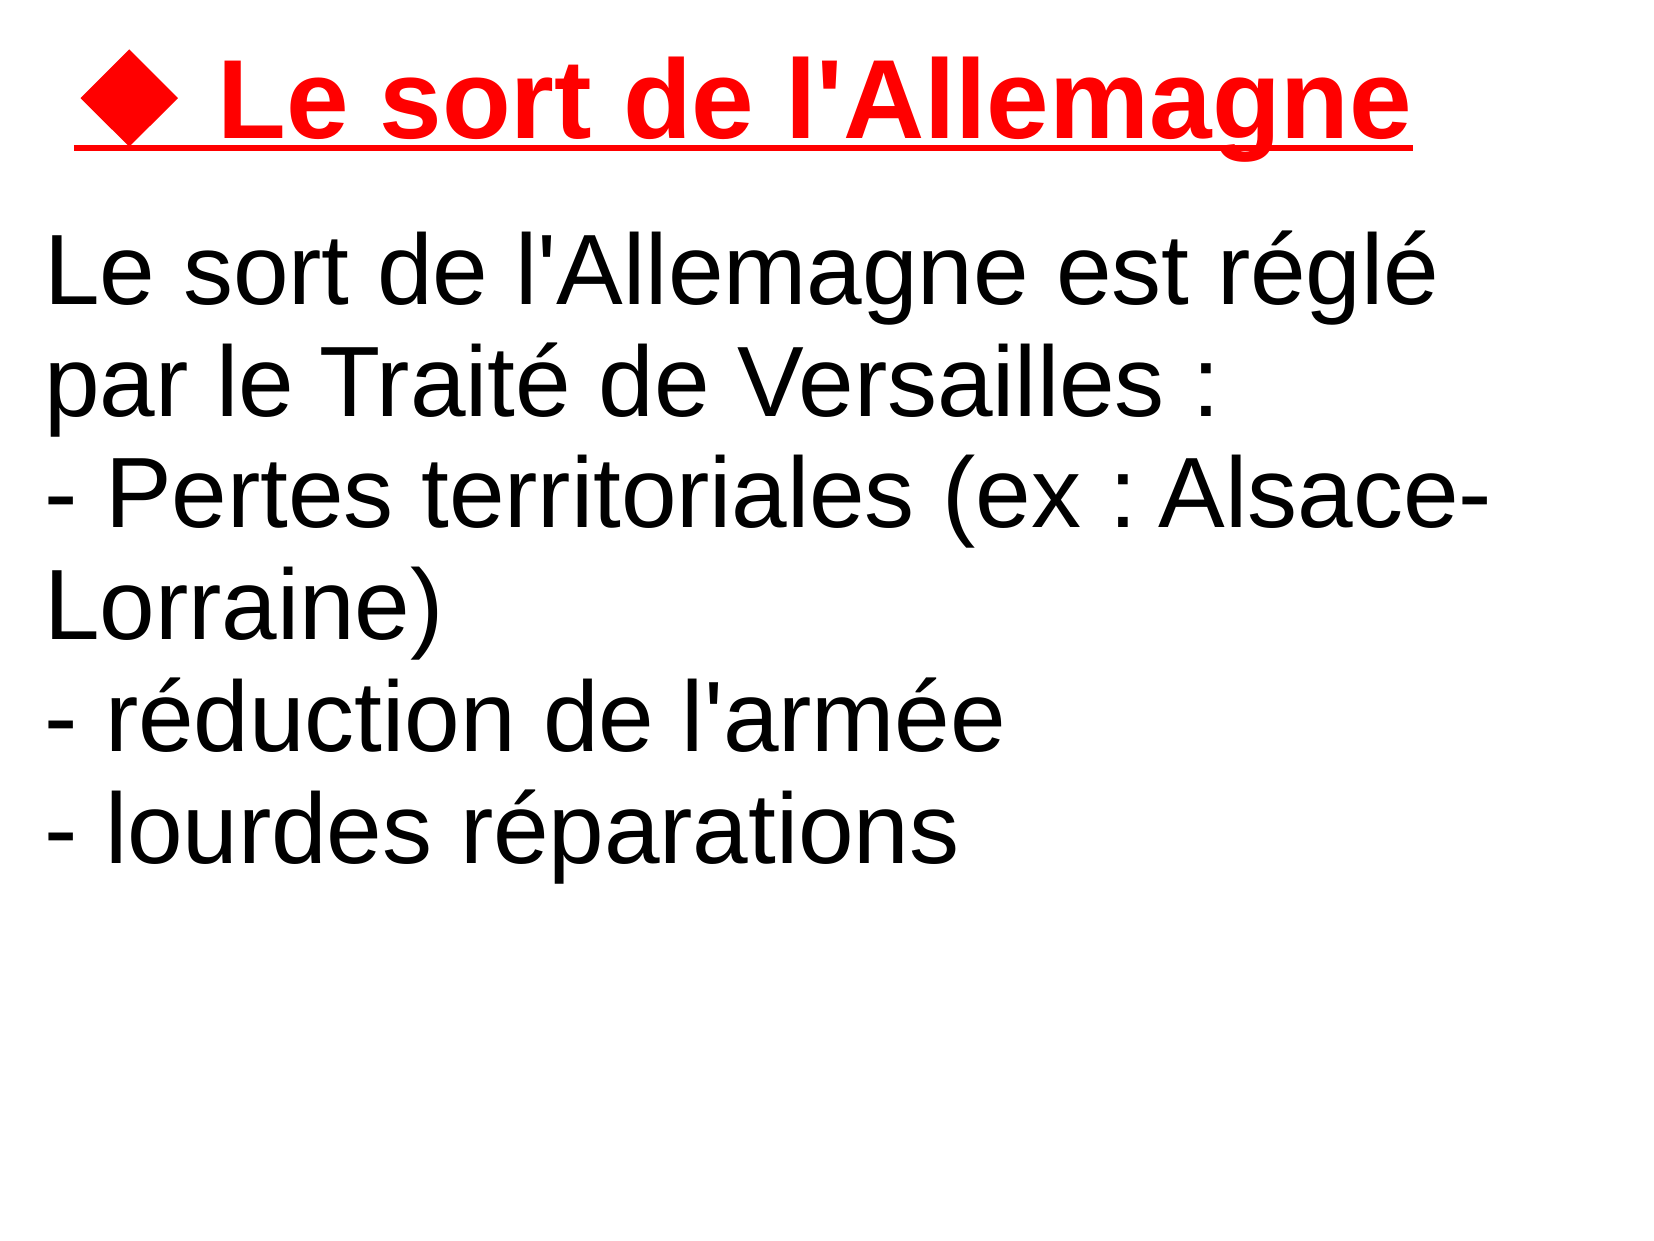

 Le sort de l'Allemagne
Le sort de l'Allemagne est réglé par le Traité de Versailles :
- Pertes territoriales (ex : Alsace-Lorraine)
- réduction de l'armée
- lourdes réparations